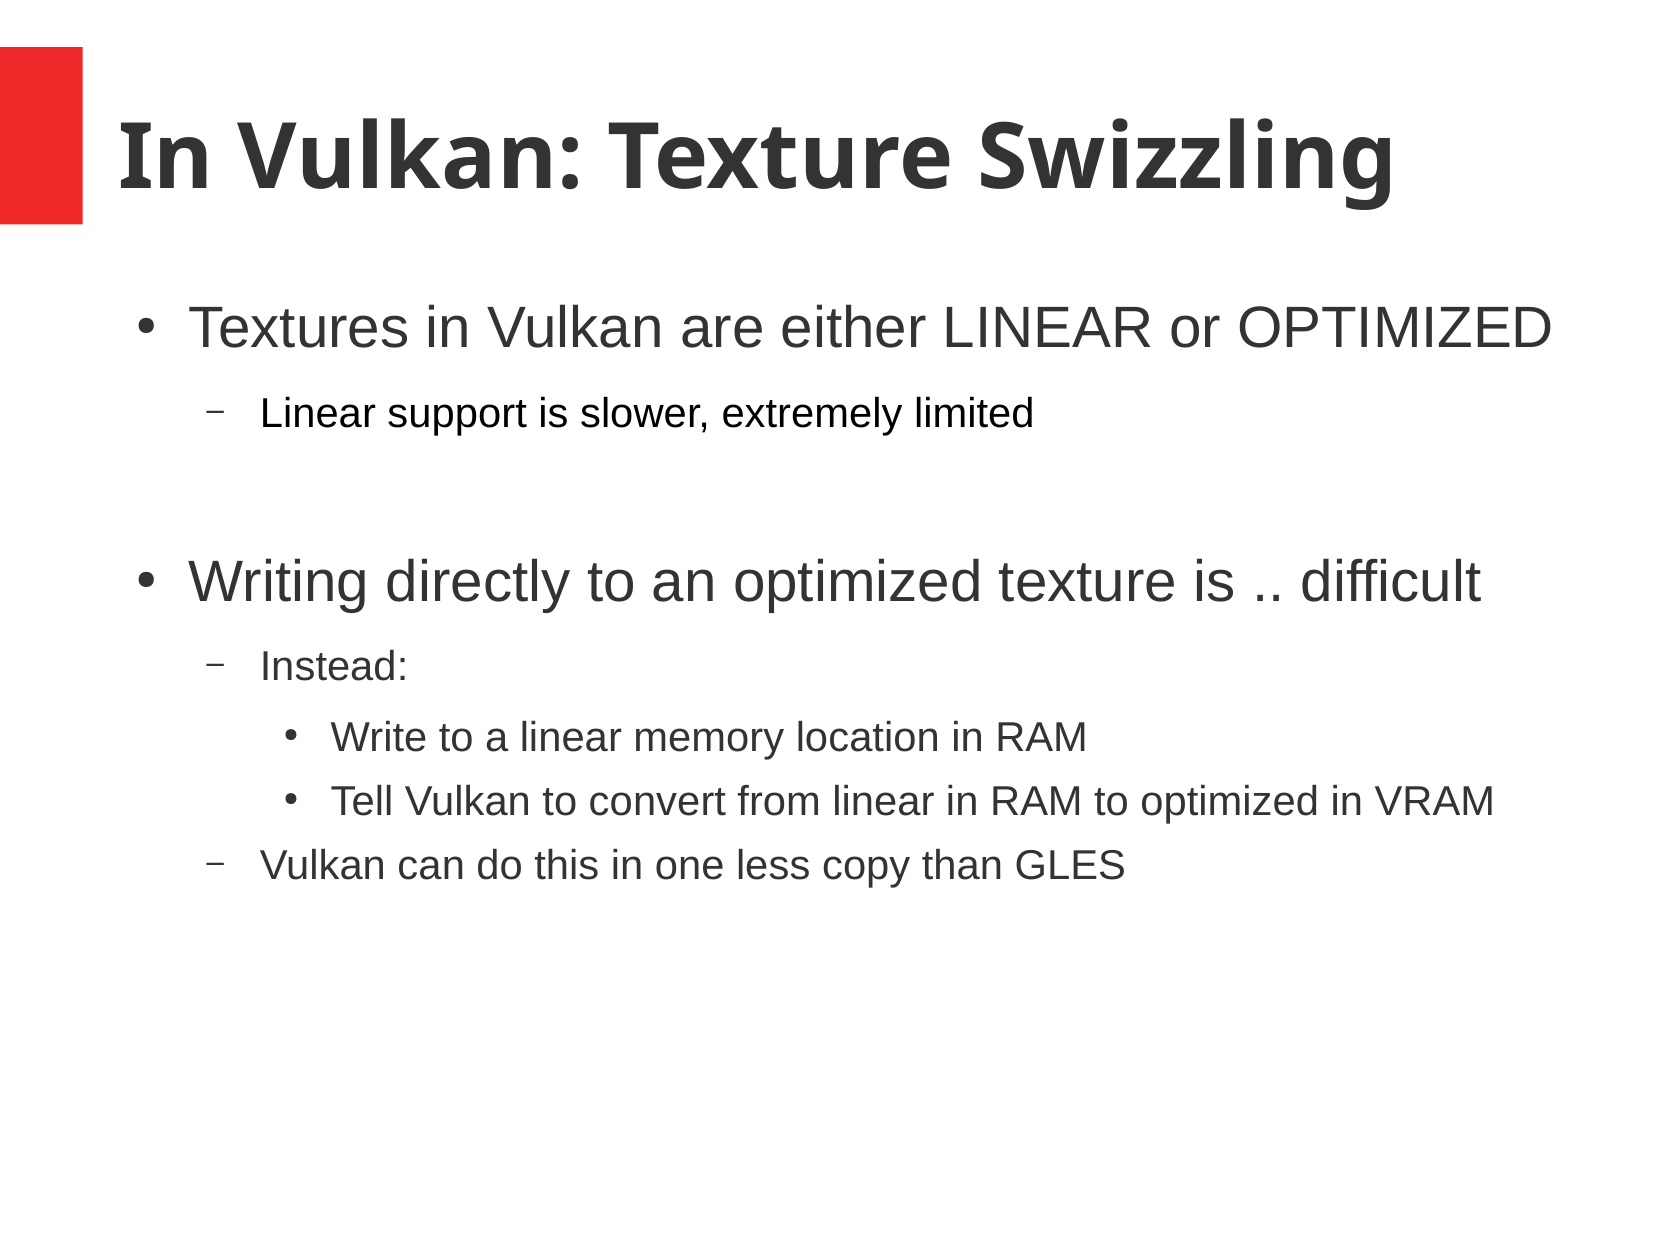

# In Vulkan: Texture Swizzling
Textures in Vulkan are either LINEAR or OPTIMIZED
Linear support is slower, extremely limited
Writing directly to an optimized texture is .. difficult
Instead:
Write to a linear memory location in RAM
Tell Vulkan to convert from linear in RAM to optimized in VRAM
Vulkan can do this in one less copy than GLES